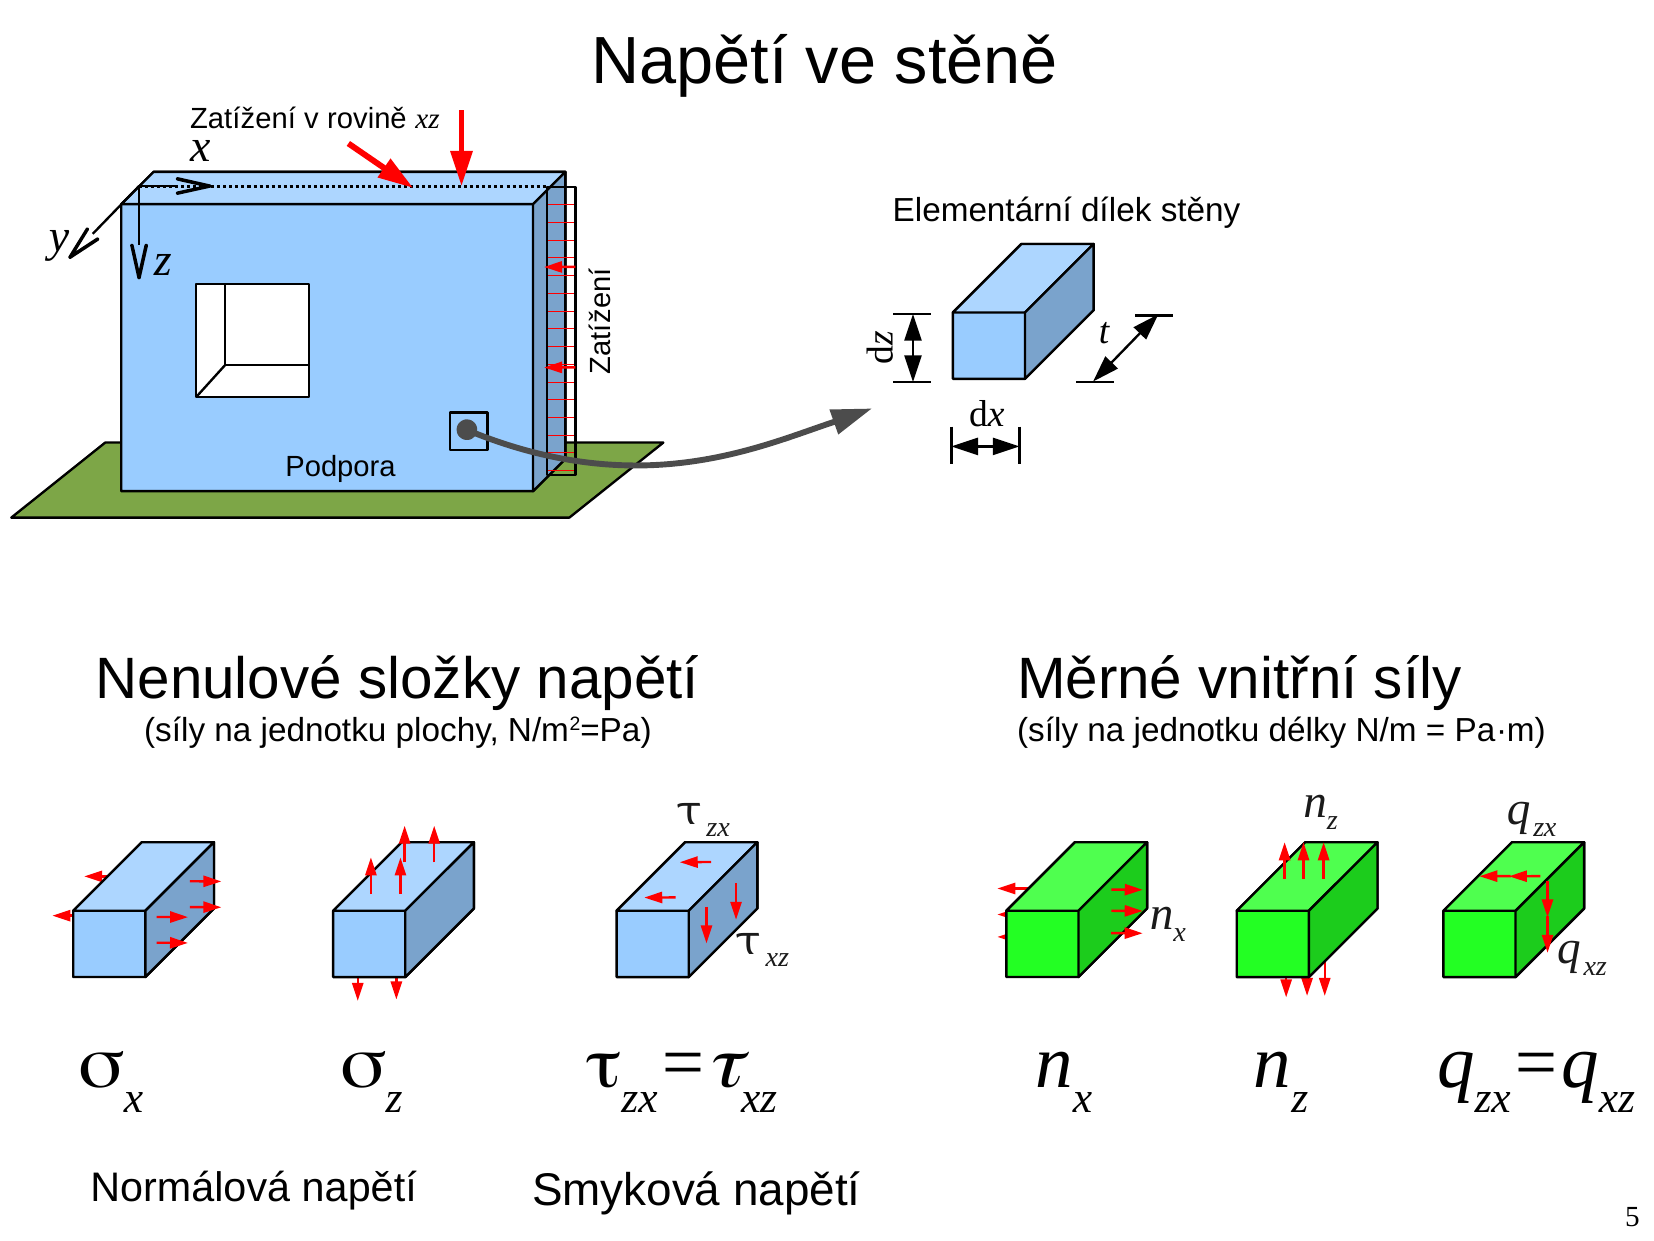

# Napětí ve stěně
Zatížení v rovině xz
x
Elementární dílek stěny
y
z
Zatížení
t
dz
dx
Podpora
Nenulové složky napětí
(síly na jednotku plochy, N/m2=Pa)
Měrné vnitřní síly
(síly na jednotku délky N/m = Pa·m)
sx
nx
sz
nz
tzx=txz
qzx=qxz
Normálová napětí
Smyková napětí
5